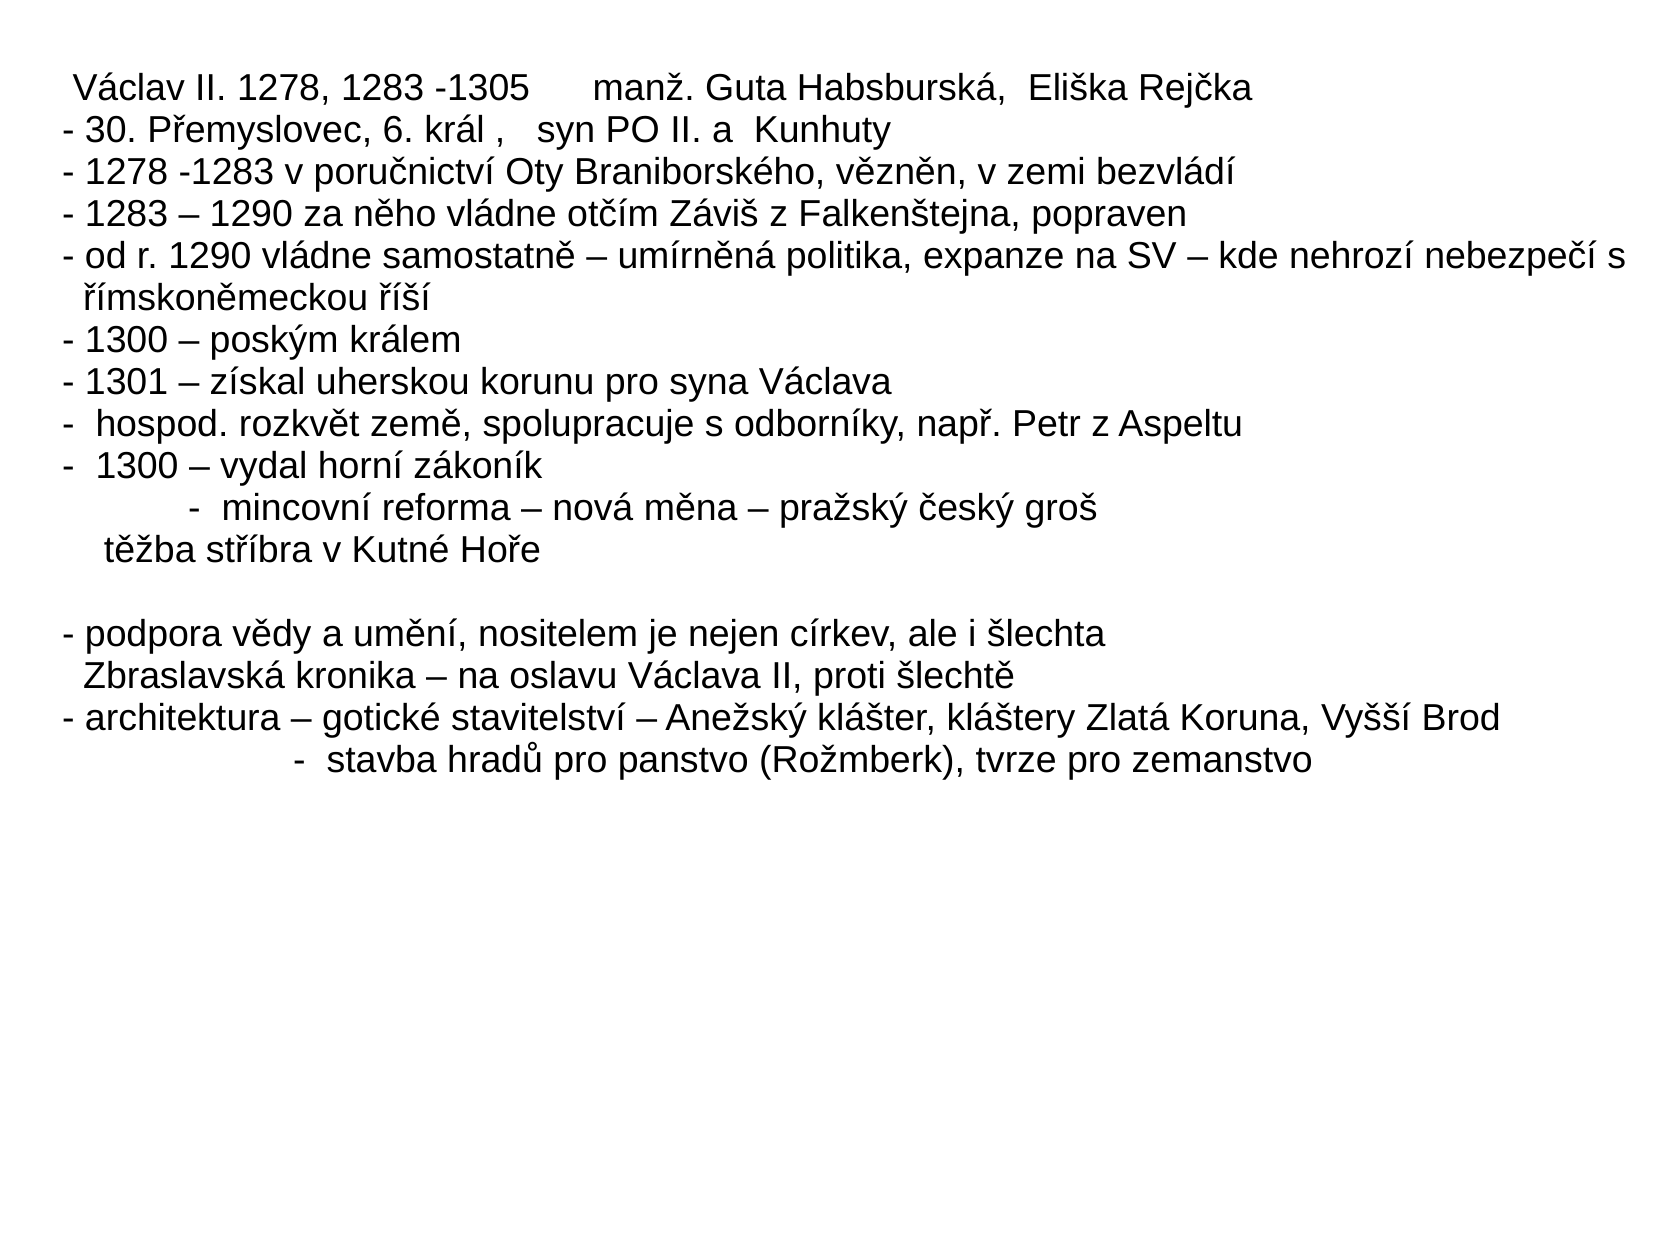

Václav II. 1278, 1283 -1305 manž. Guta Habsburská, Eliška Rejčka
- 30. Přemyslovec, 6. král , syn PO II. a Kunhuty
- 1278 -1283 v poručnictví Oty Braniborského, vězněn, v zemi bezvládí
- 1283 – 1290 za něho vládne otčím Záviš z Falkenštejna, popraven
- od r. 1290 vládne samostatně – umírněná politika, expanze na SV – kde nehrozí nebezpečí s
 římskoněmeckou říší
- 1300 – poským králem
- 1301 – získal uherskou korunu pro syna Václava
- hospod. rozkvět země, spolupracuje s odborníky, např. Petr z Aspeltu
- 1300 – vydal horní zákoník
 - mincovní reforma – nová měna – pražský český groš
 těžba stříbra v Kutné Hoře
- podpora vědy a umění, nositelem je nejen církev, ale i šlechta
 Zbraslavská kronika – na oslavu Václava II, proti šlechtě
- architektura – gotické stavitelství – Anežský klášter, kláštery Zlatá Koruna, Vyšší Brod
 - stavba hradů pro panstvo (Rožmberk), tvrze pro zemanstvo